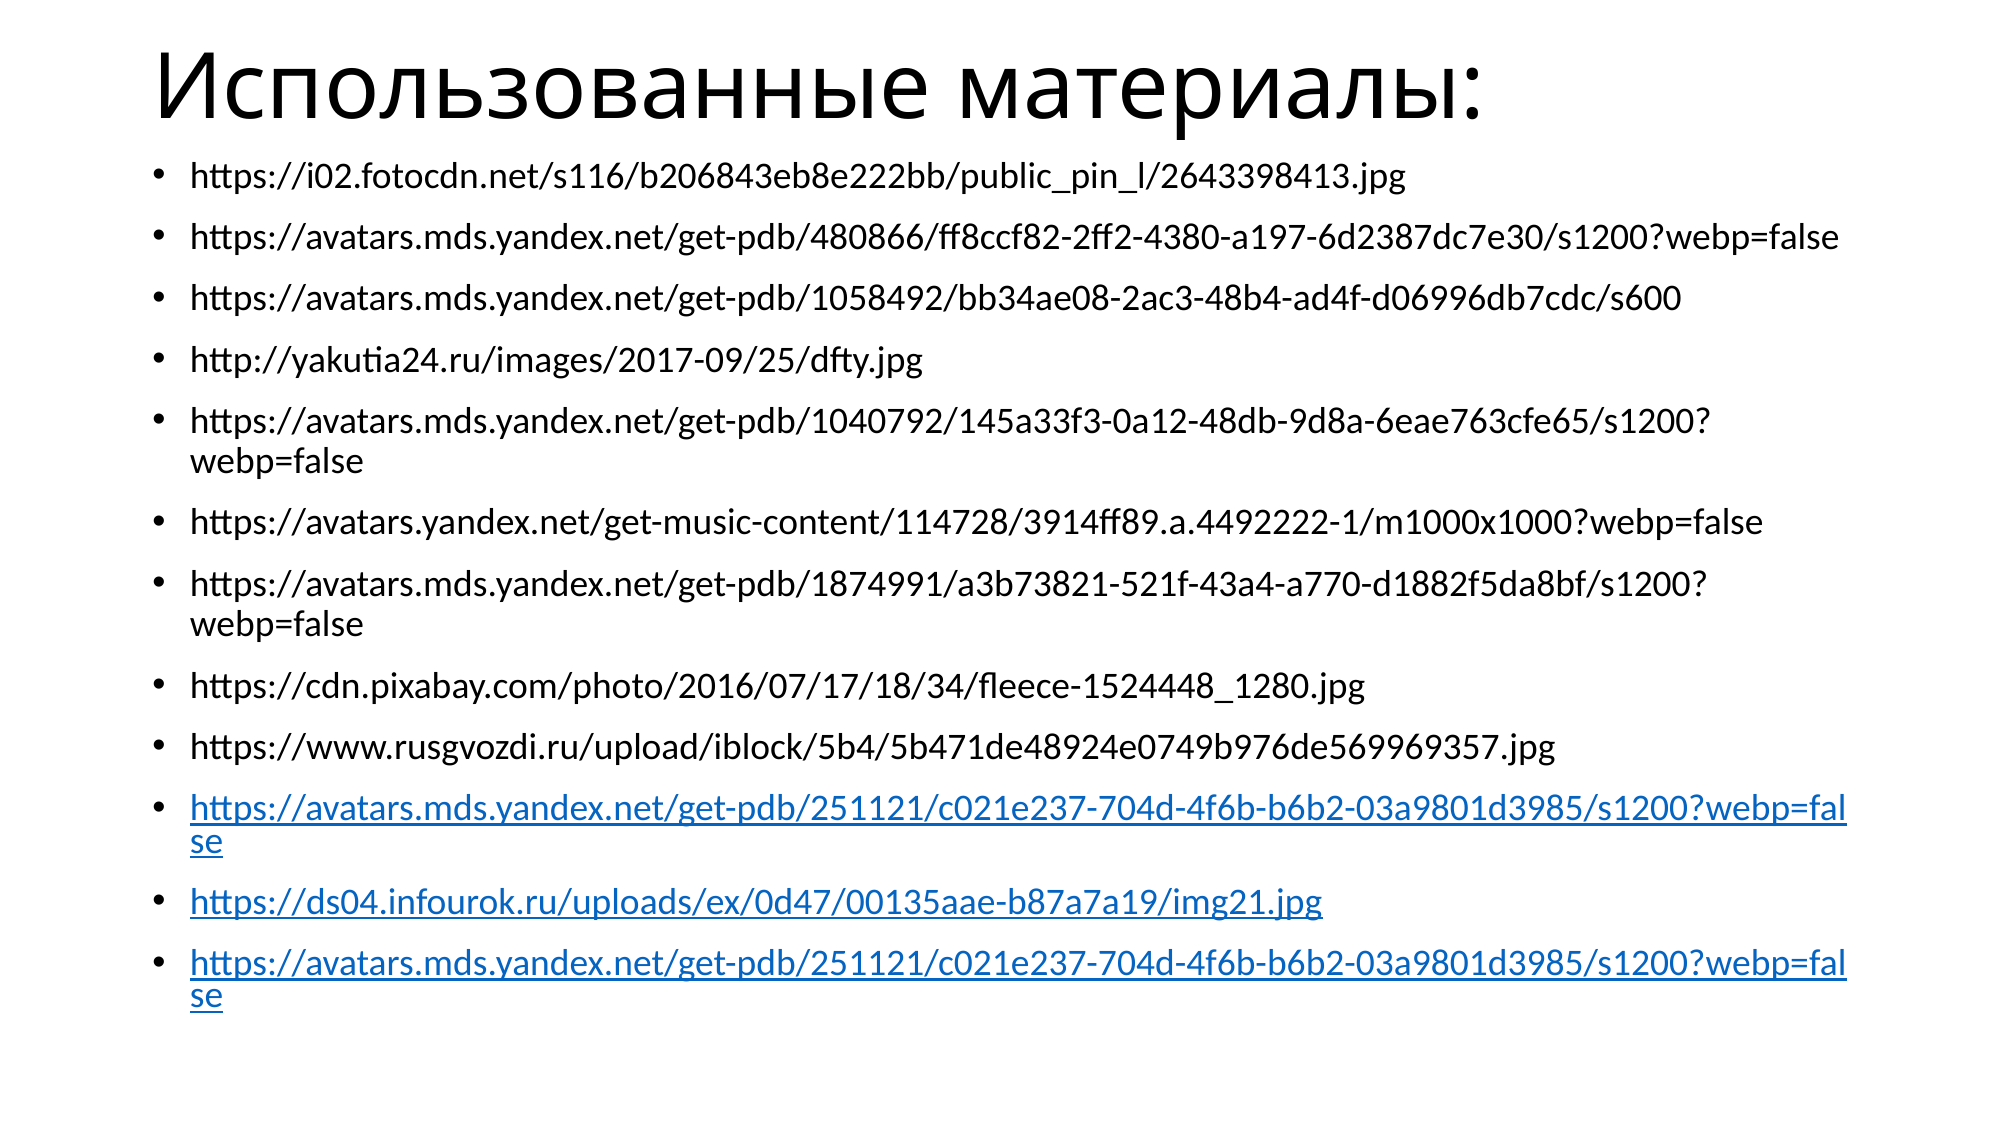

# Использованные материалы:
https://i02.fotocdn.net/s116/b206843eb8e222bb/public_pin_l/2643398413.jpg
https://avatars.mds.yandex.net/get-pdb/480866/ff8ccf82-2ff2-4380-a197-6d2387dc7e30/s1200?webp=false
https://avatars.mds.yandex.net/get-pdb/1058492/bb34ae08-2ac3-48b4-ad4f-d06996db7cdc/s600
http://yakutia24.ru/images/2017-09/25/dfty.jpg
https://avatars.mds.yandex.net/get-pdb/1040792/145a33f3-0a12-48db-9d8a-6eae763cfe65/s1200?webp=false
https://avatars.yandex.net/get-music-content/114728/3914ff89.a.4492222-1/m1000x1000?webp=false
https://avatars.mds.yandex.net/get-pdb/1874991/a3b73821-521f-43a4-a770-d1882f5da8bf/s1200?webp=false
https://cdn.pixabay.com/photo/2016/07/17/18/34/fleece-1524448_1280.jpg
https://www.rusgvozdi.ru/upload/iblock/5b4/5b471de48924e0749b976de569969357.jpg
https://avatars.mds.yandex.net/get-pdb/251121/c021e237-704d-4f6b-b6b2-03a9801d3985/s1200?webp=false
https://ds04.infourok.ru/uploads/ex/0d47/00135aae-b87a7a19/img21.jpg
https://avatars.mds.yandex.net/get-pdb/251121/c021e237-704d-4f6b-b6b2-03a9801d3985/s1200?webp=false